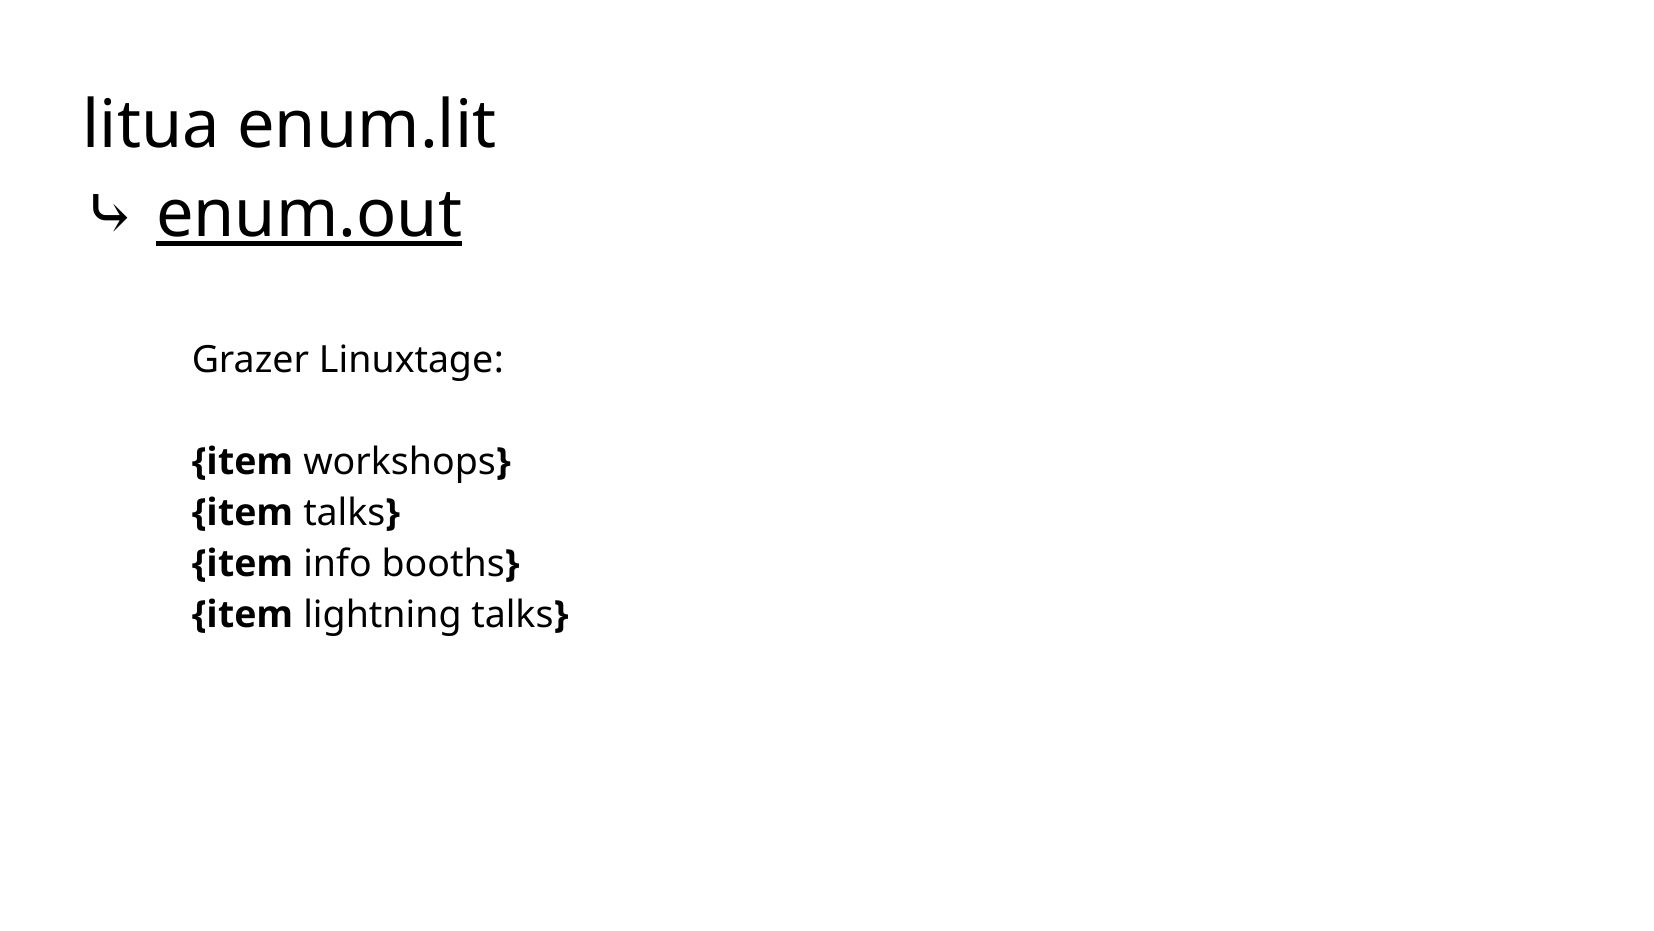

litua enum.lit
⤷ enum.out
Grazer Linuxtage:
{item workshops}
{item talks}
{item info booths}
{item lightning talks}